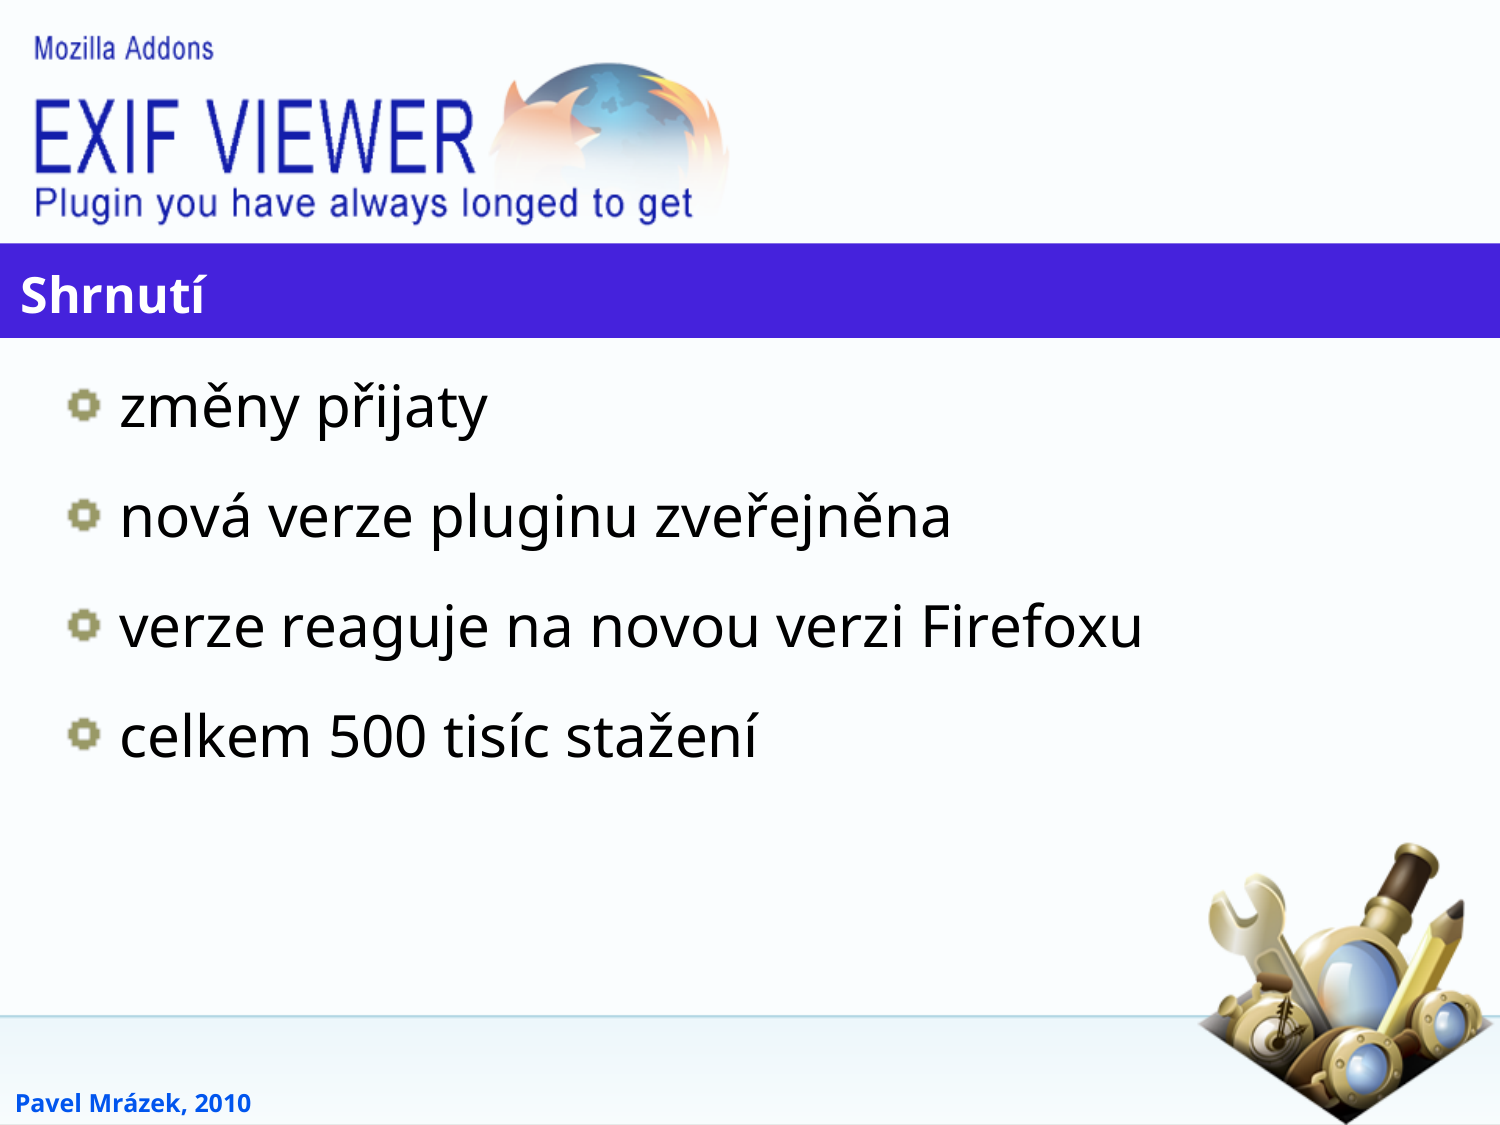

Shrnutí
 změny přijaty
 nová verze pluginu zveřejněna
 verze reaguje na novou verzi Firefoxu
 celkem 500 tisíc stažení
Pavel Mrázek, 2010